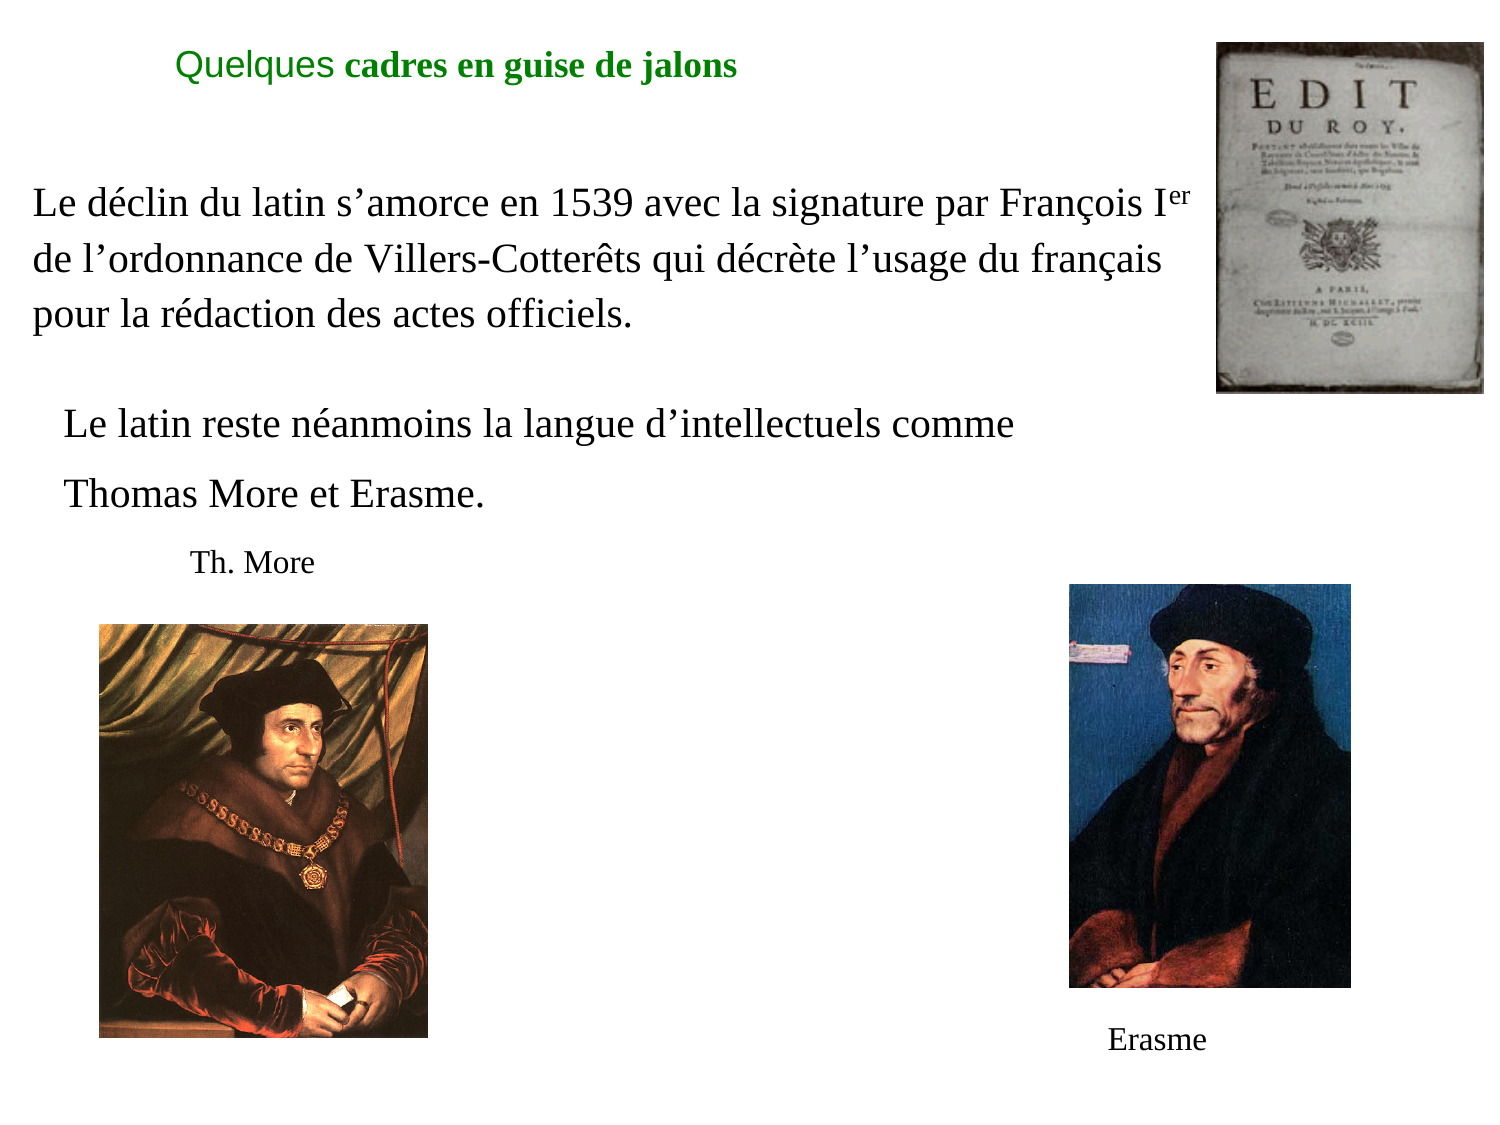

Quelques cadres en guise de jalons
Le déclin du latin s’amorce en 1539 avec la signature par François Ier
de l’ordonnance de Villers-Cotterêts qui décrète l’usage du français
pour la rédaction des actes officiels.
Le latin reste néanmoins la langue d’intellectuels comme
Thomas More et Erasme.
Th. More
Erasme